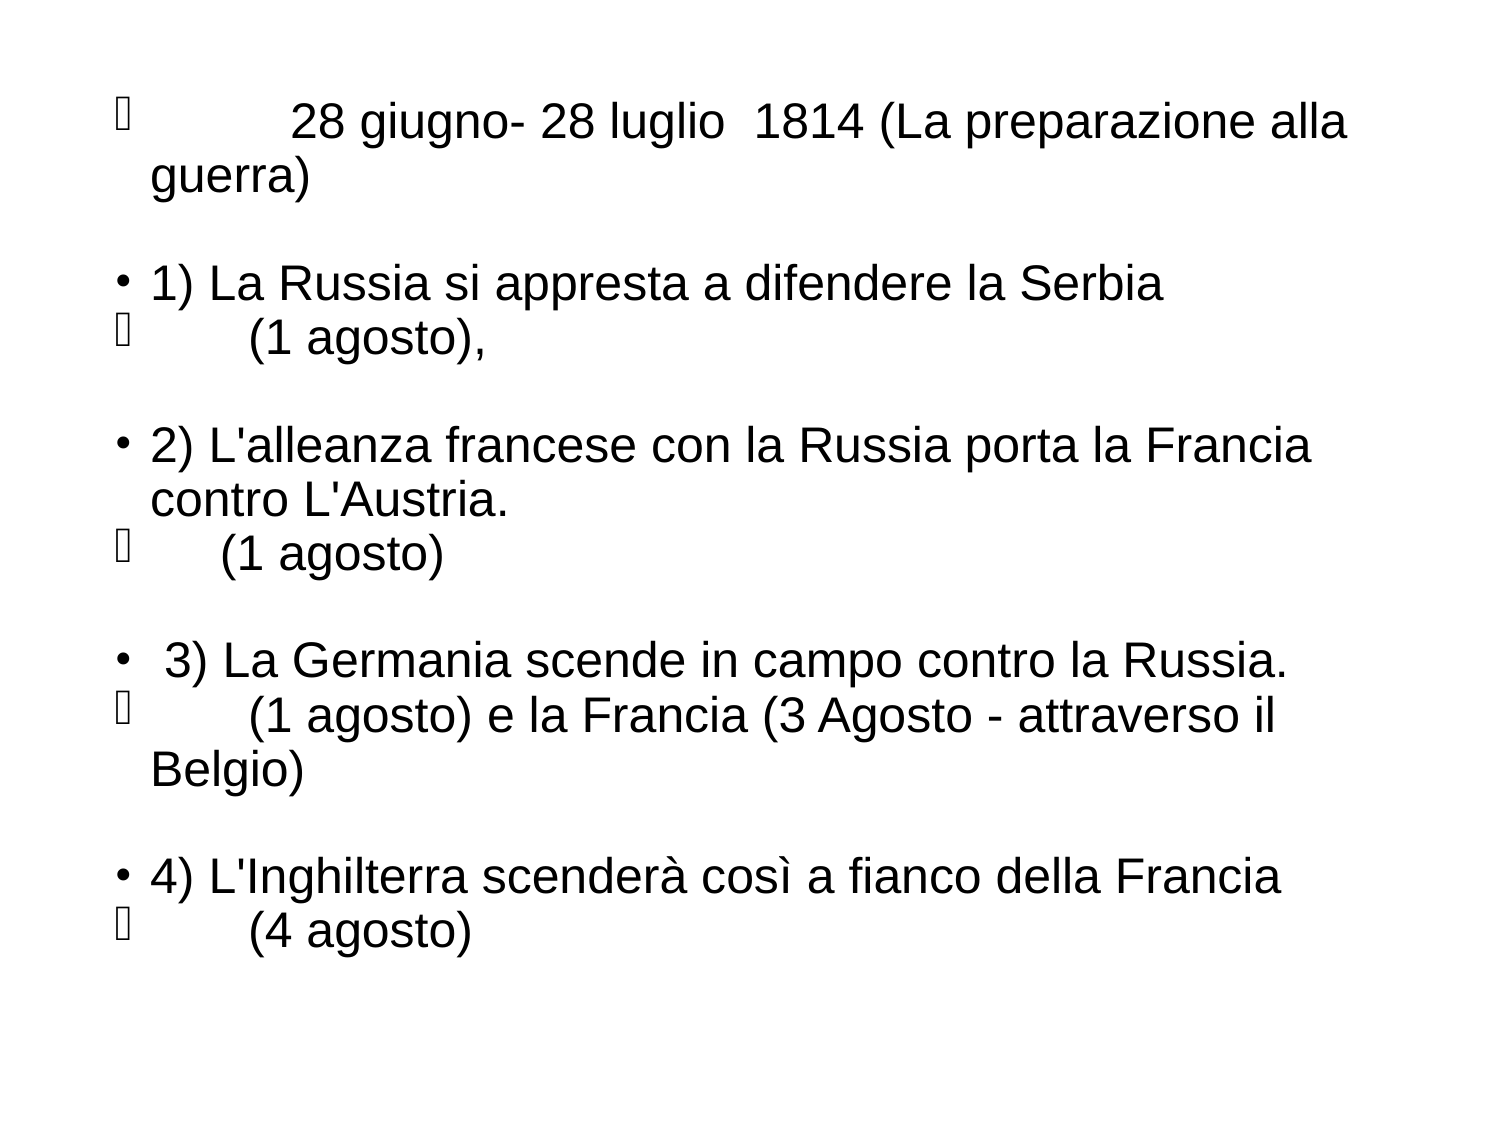

28 giugno- 28 luglio 1814 (La preparazione alla guerra)
1) La Russia si appresta a difendere la Serbia
 (1 agosto),
2) L'alleanza francese con la Russia porta la Francia contro L'Austria.
 (1 agosto)
 3) La Germania scende in campo contro la Russia.
 (1 agosto) e la Francia (3 Agosto - attraverso il Belgio)
4) L'Inghilterra scenderà così a fianco della Francia
 (4 agosto)